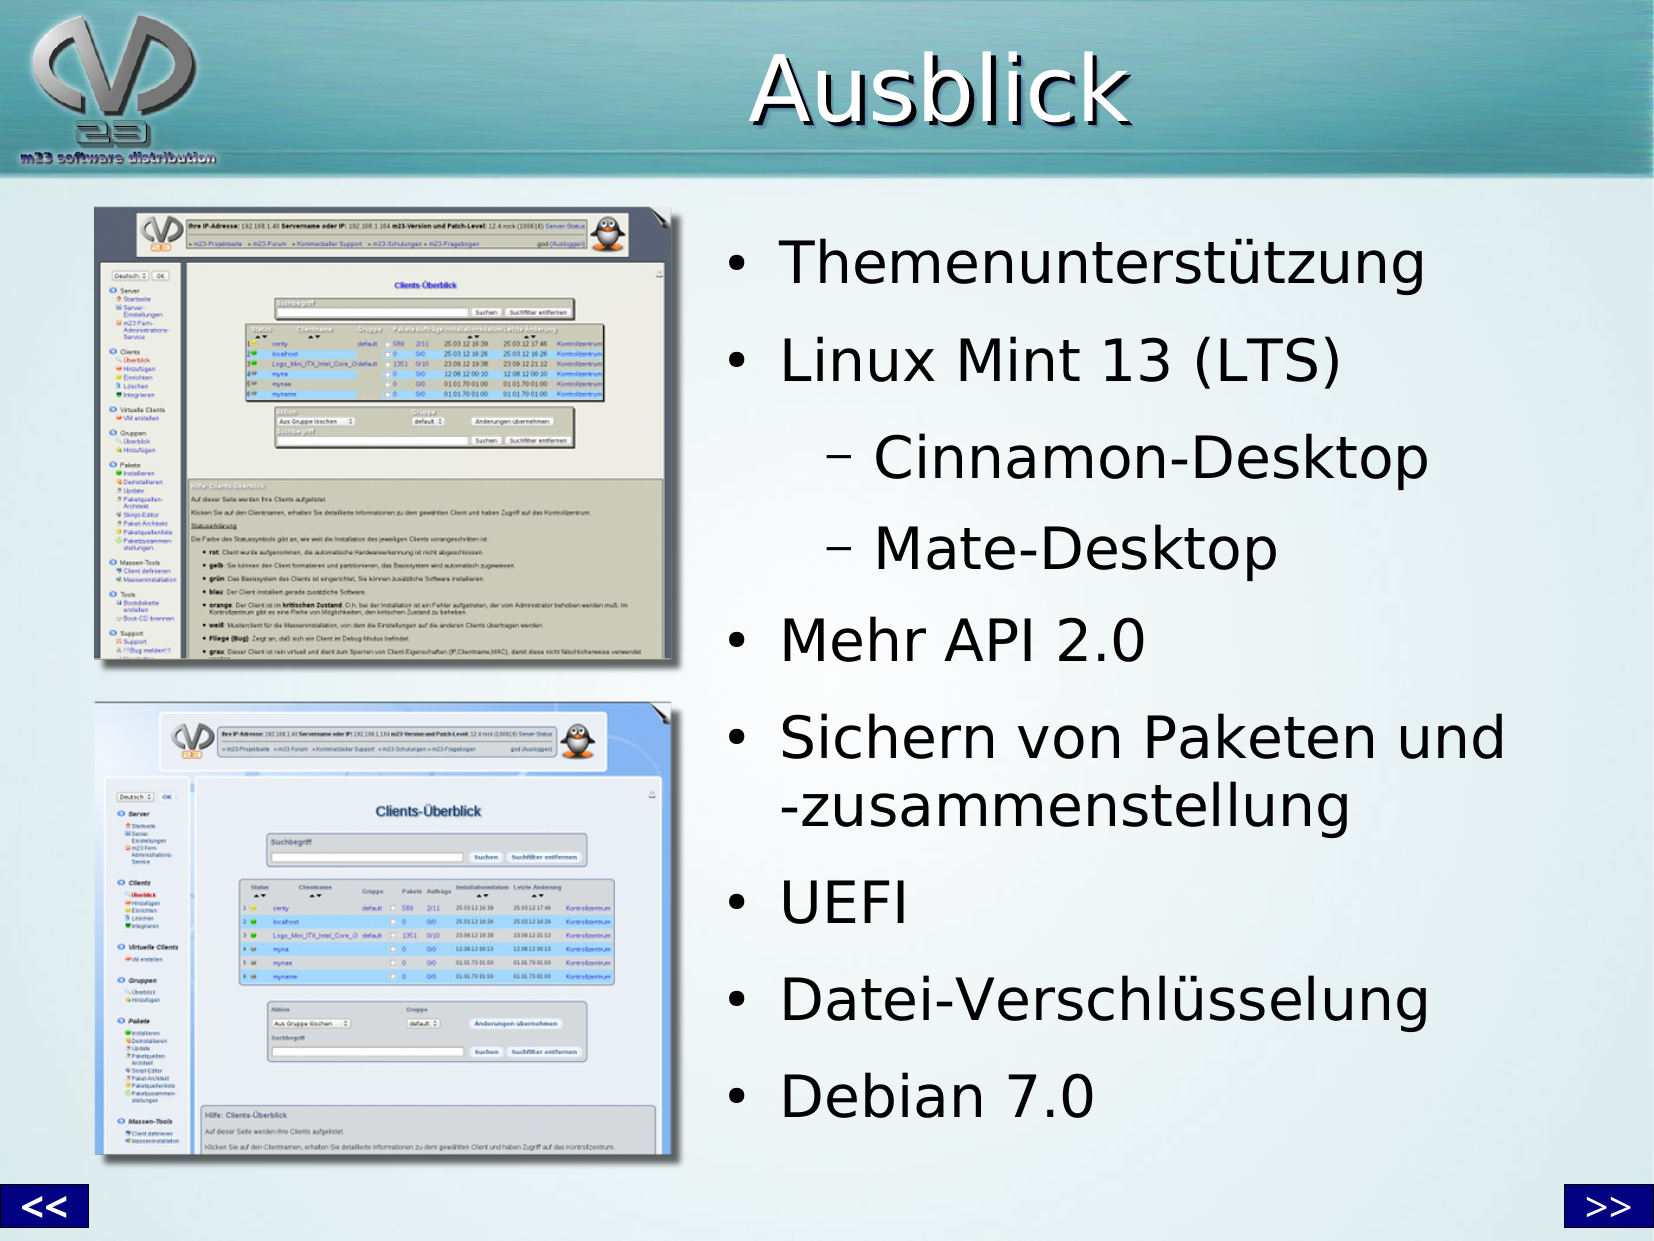

# Ausblick
Themenunterstützung
Linux Mint 13 (LTS)
Cinnamon-Desktop
Mate-Desktop
Mehr API 2.0
Sichern von Paketen und
-zusammenstellung
UEFI
Datei-Verschlüsselung
Debian 7.0